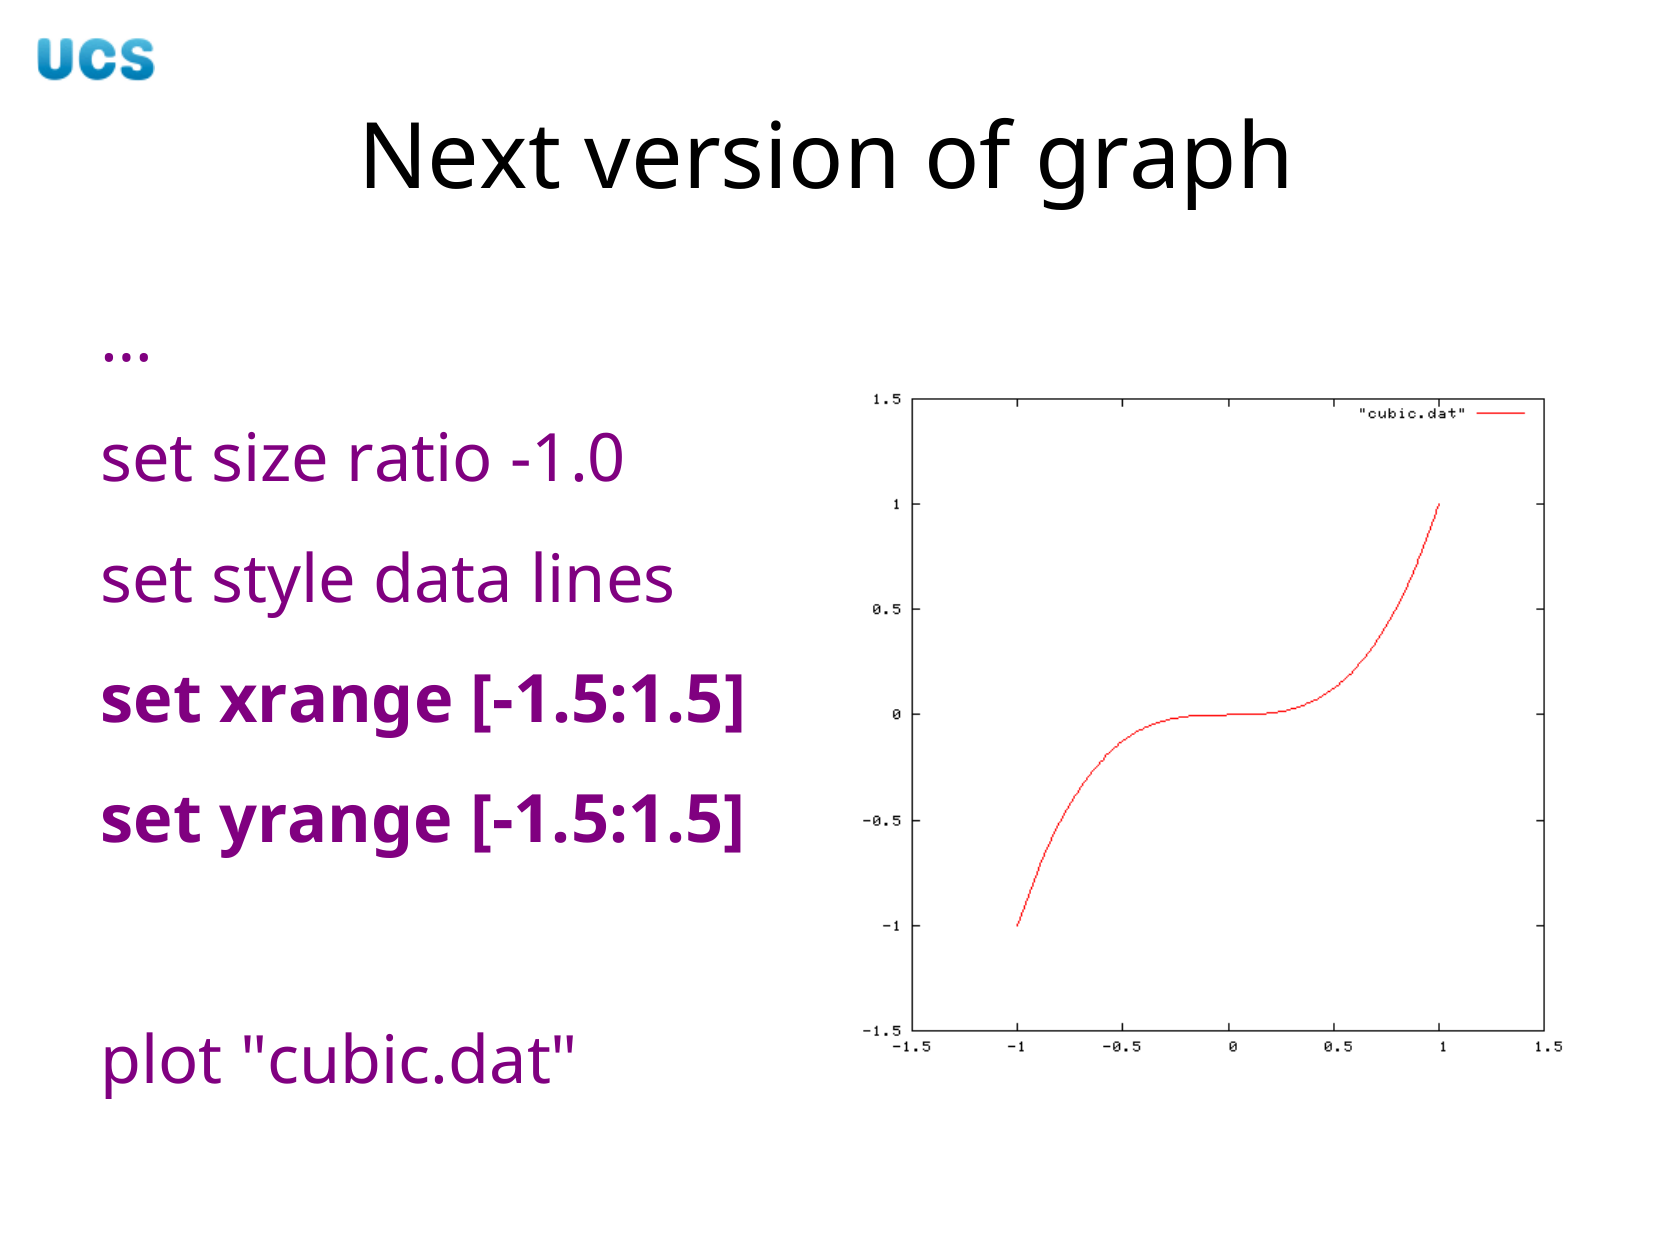

# Next version of graph
…
set size ratio -1.0
set style data lines
set xrange [-1.5:1.5]
set yrange [-1.5:1.5]
plot "cubic.dat"